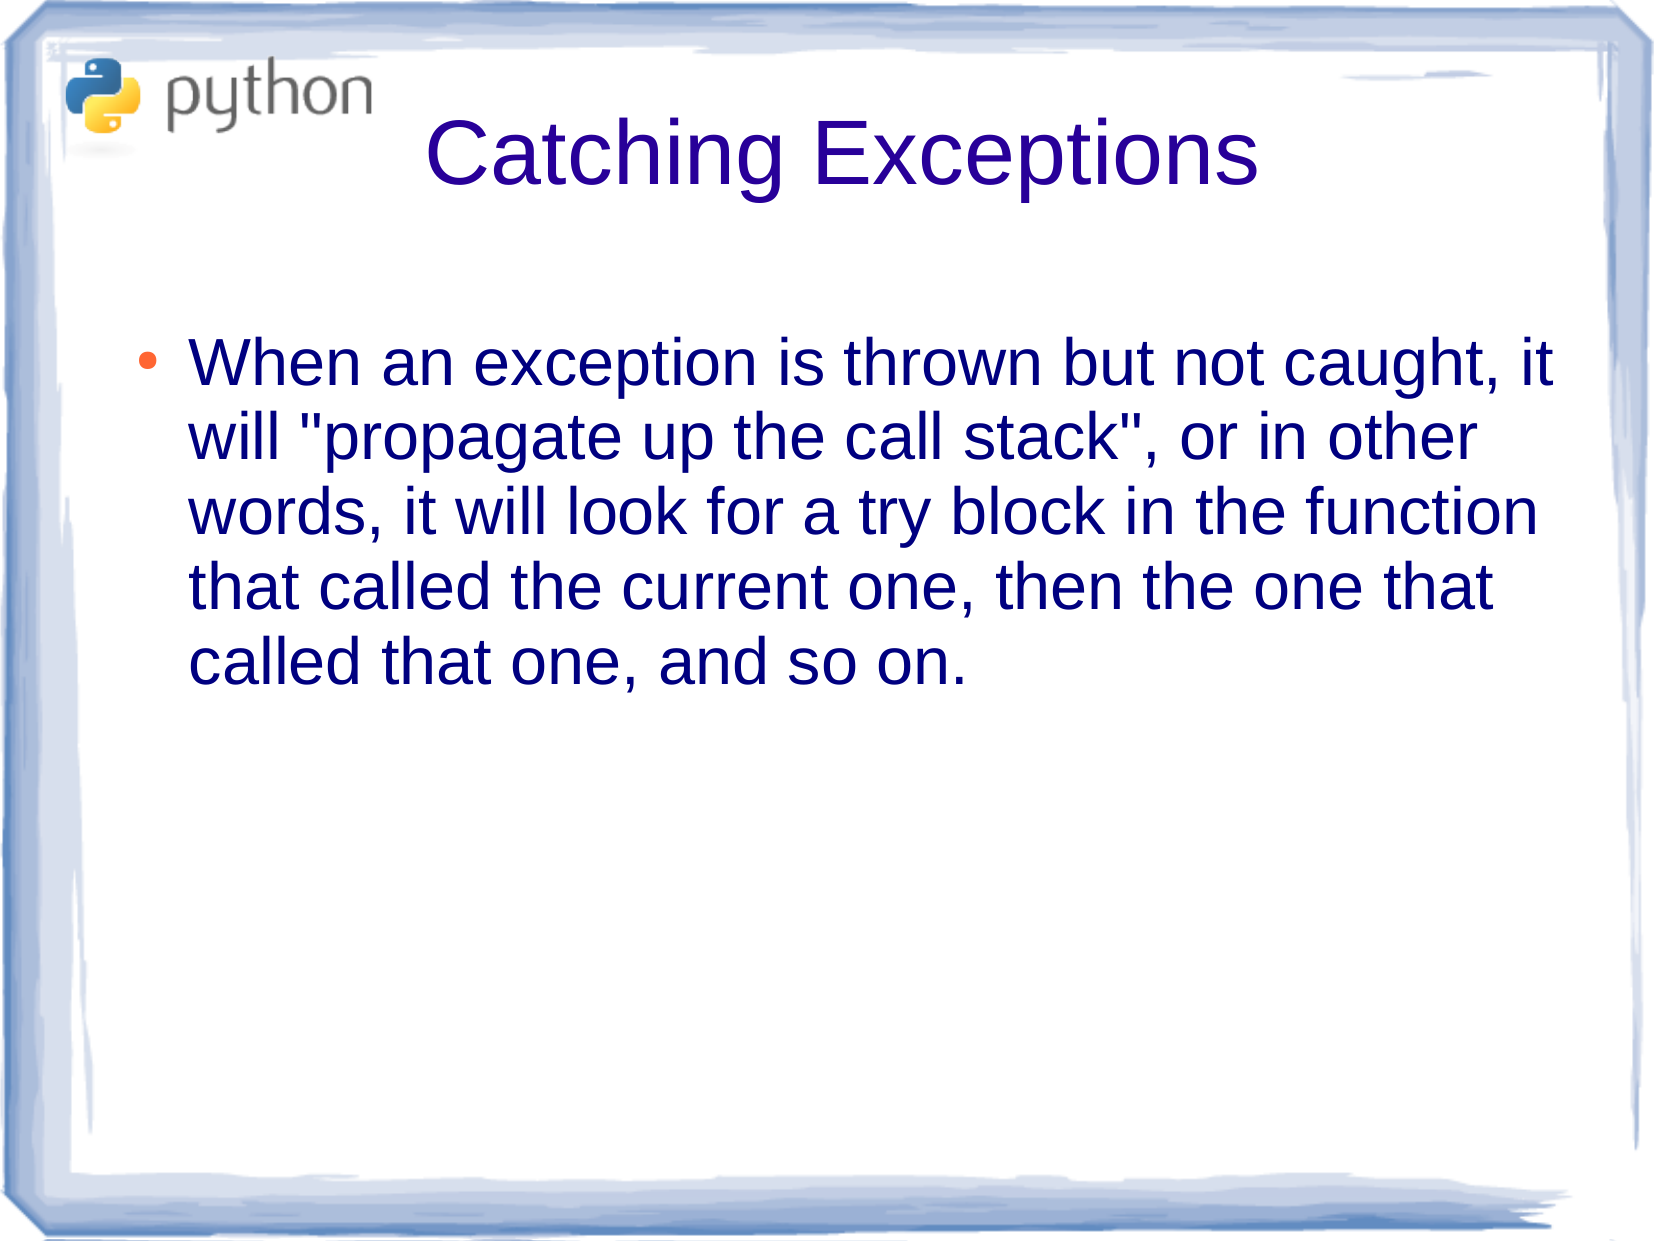

# Catching Exceptions
When an exception is thrown but not caught, it will "propagate up the call stack", or in other words, it will look for a try block in the function that called the current one, then the one that called that one, and so on.